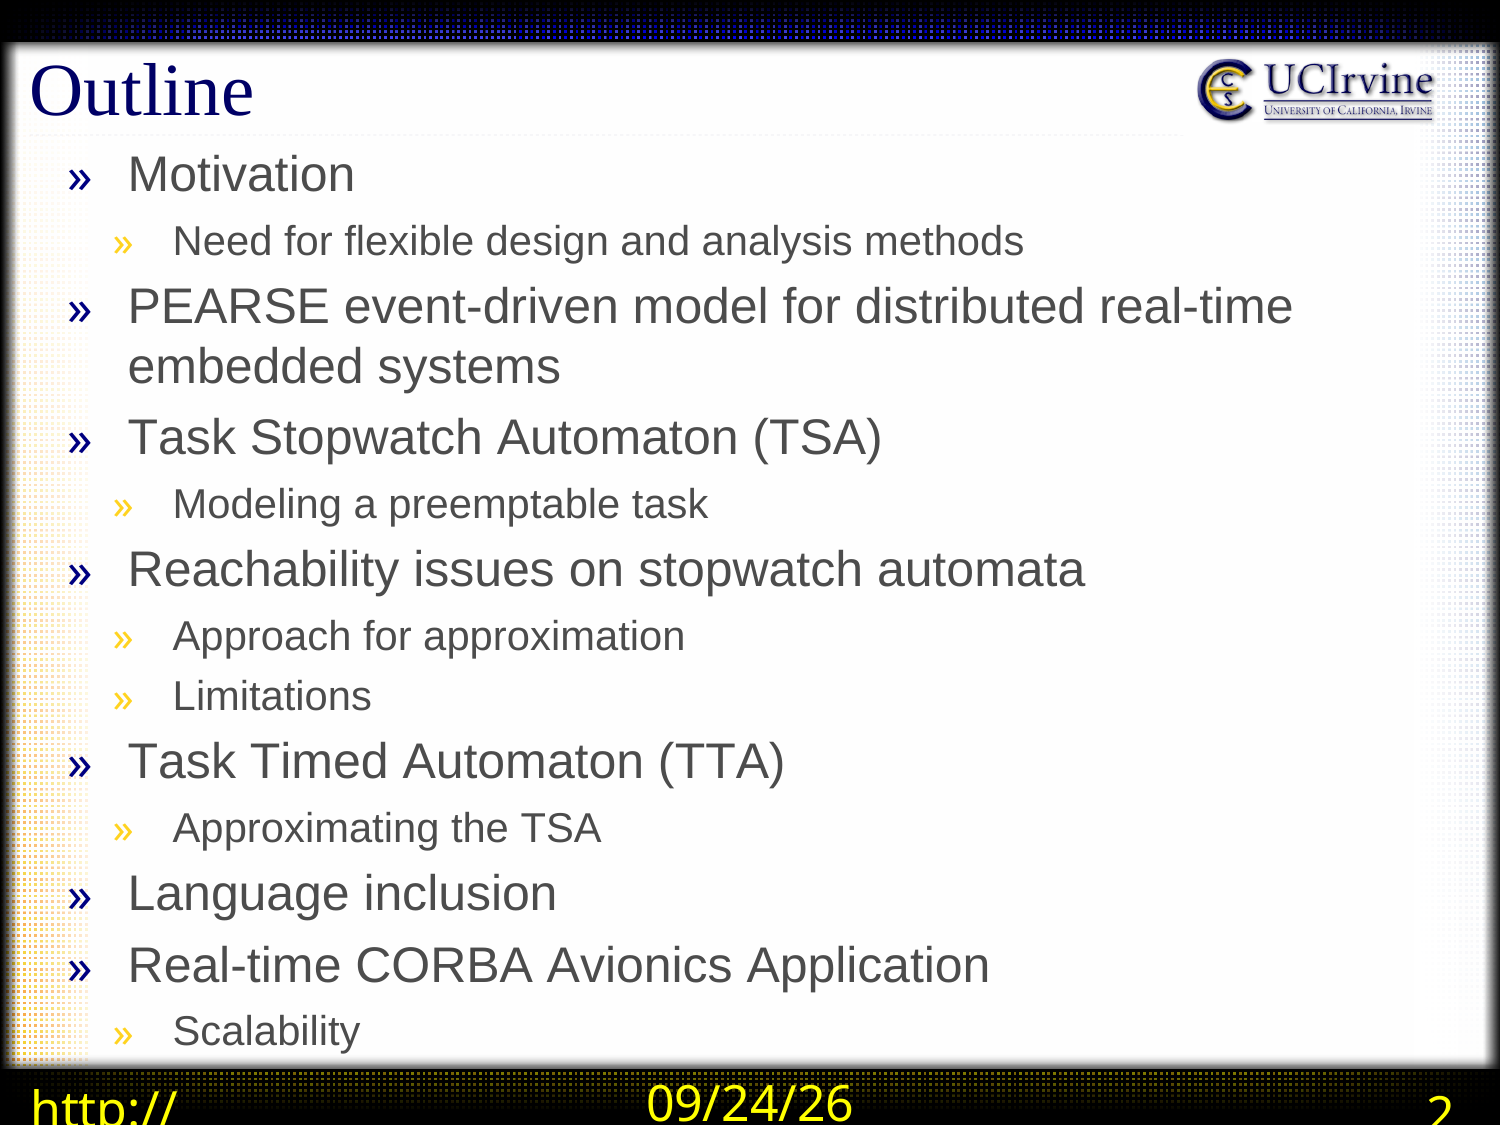

# Outline
Motivation
Need for flexible design and analysis methods
PEARSE event-driven model for distributed real-time embedded systems
Task Stopwatch Automaton (TSA)
Modeling a preemptable task
Reachability issues on stopwatch automata
Approach for approximation
Limitations
Task Timed Automaton (TTA)
Approximating the TSA
Language inclusion
Real-time CORBA Avionics Application
Scalability
2